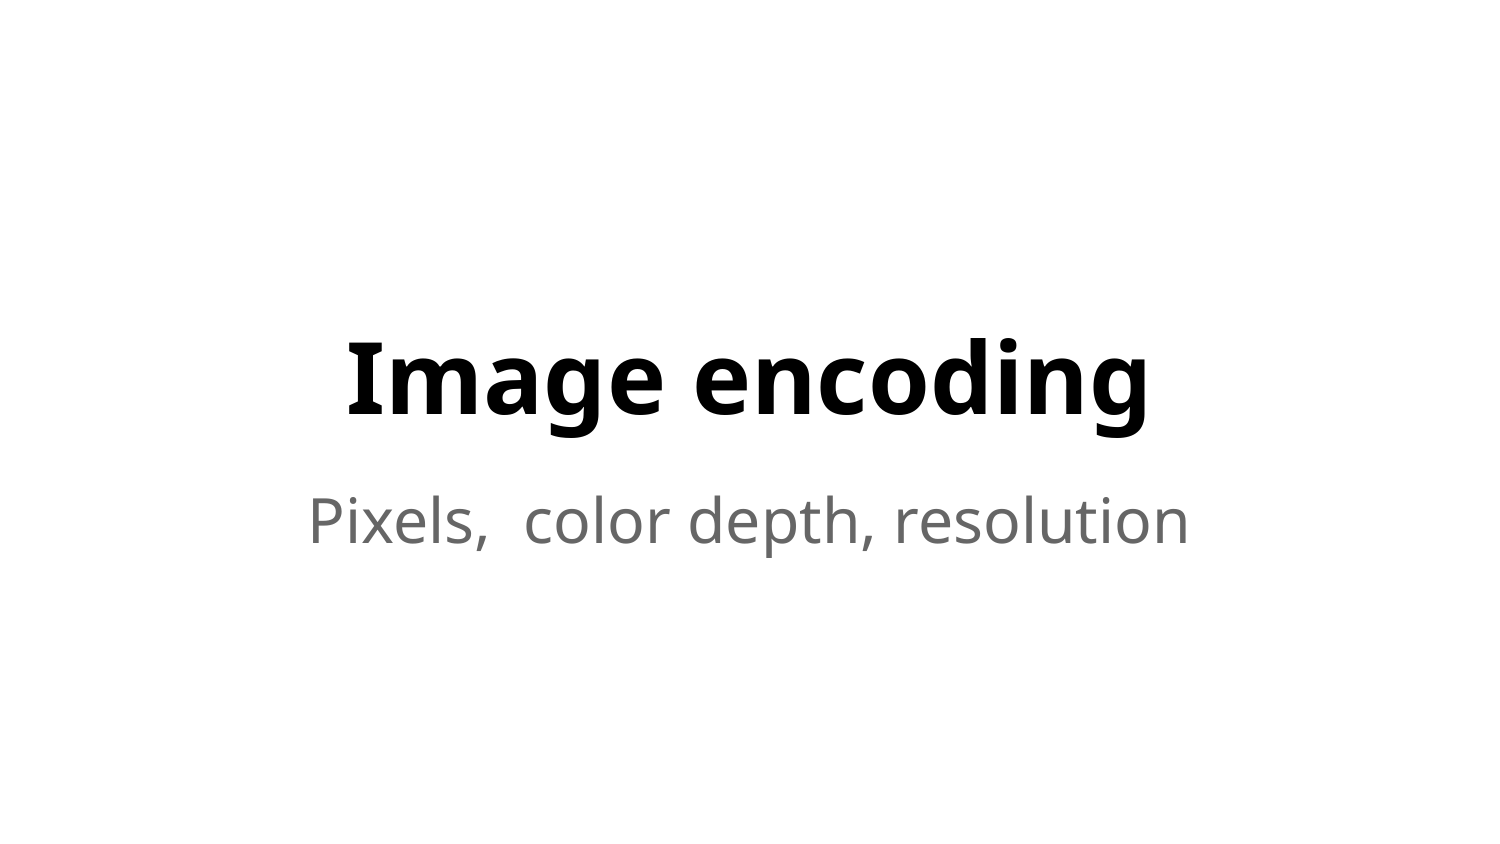

# Image encoding
Pixels, color depth, resolution